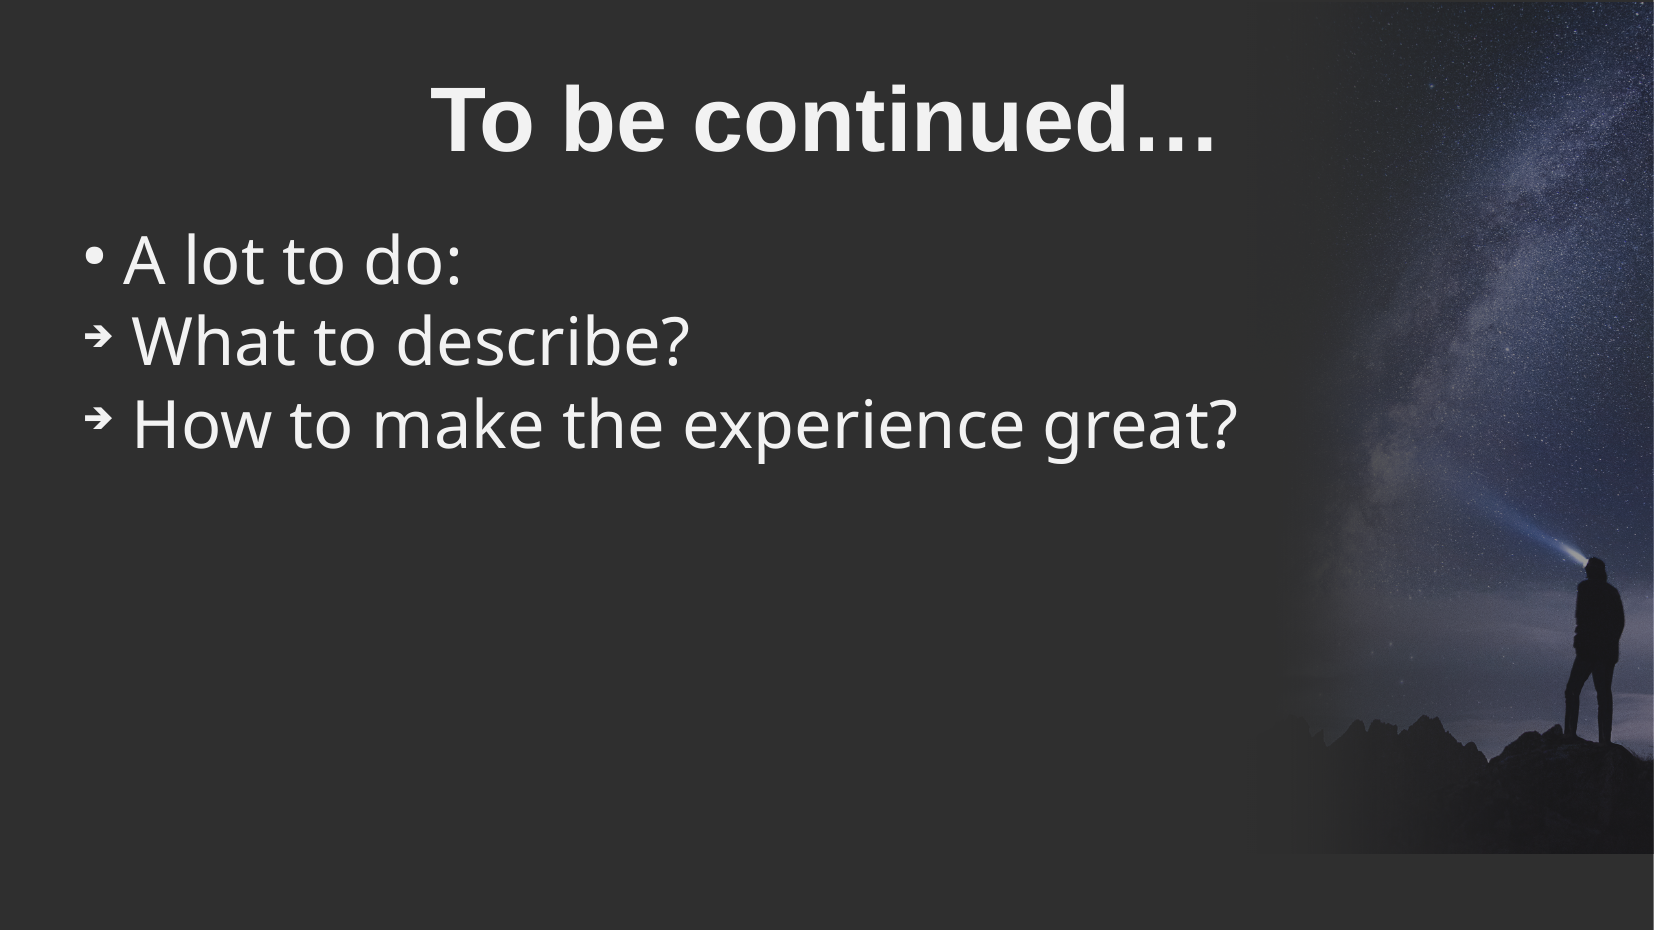

# To be continued…
 A lot to do:
 What to describe?
 How to make the experience great?